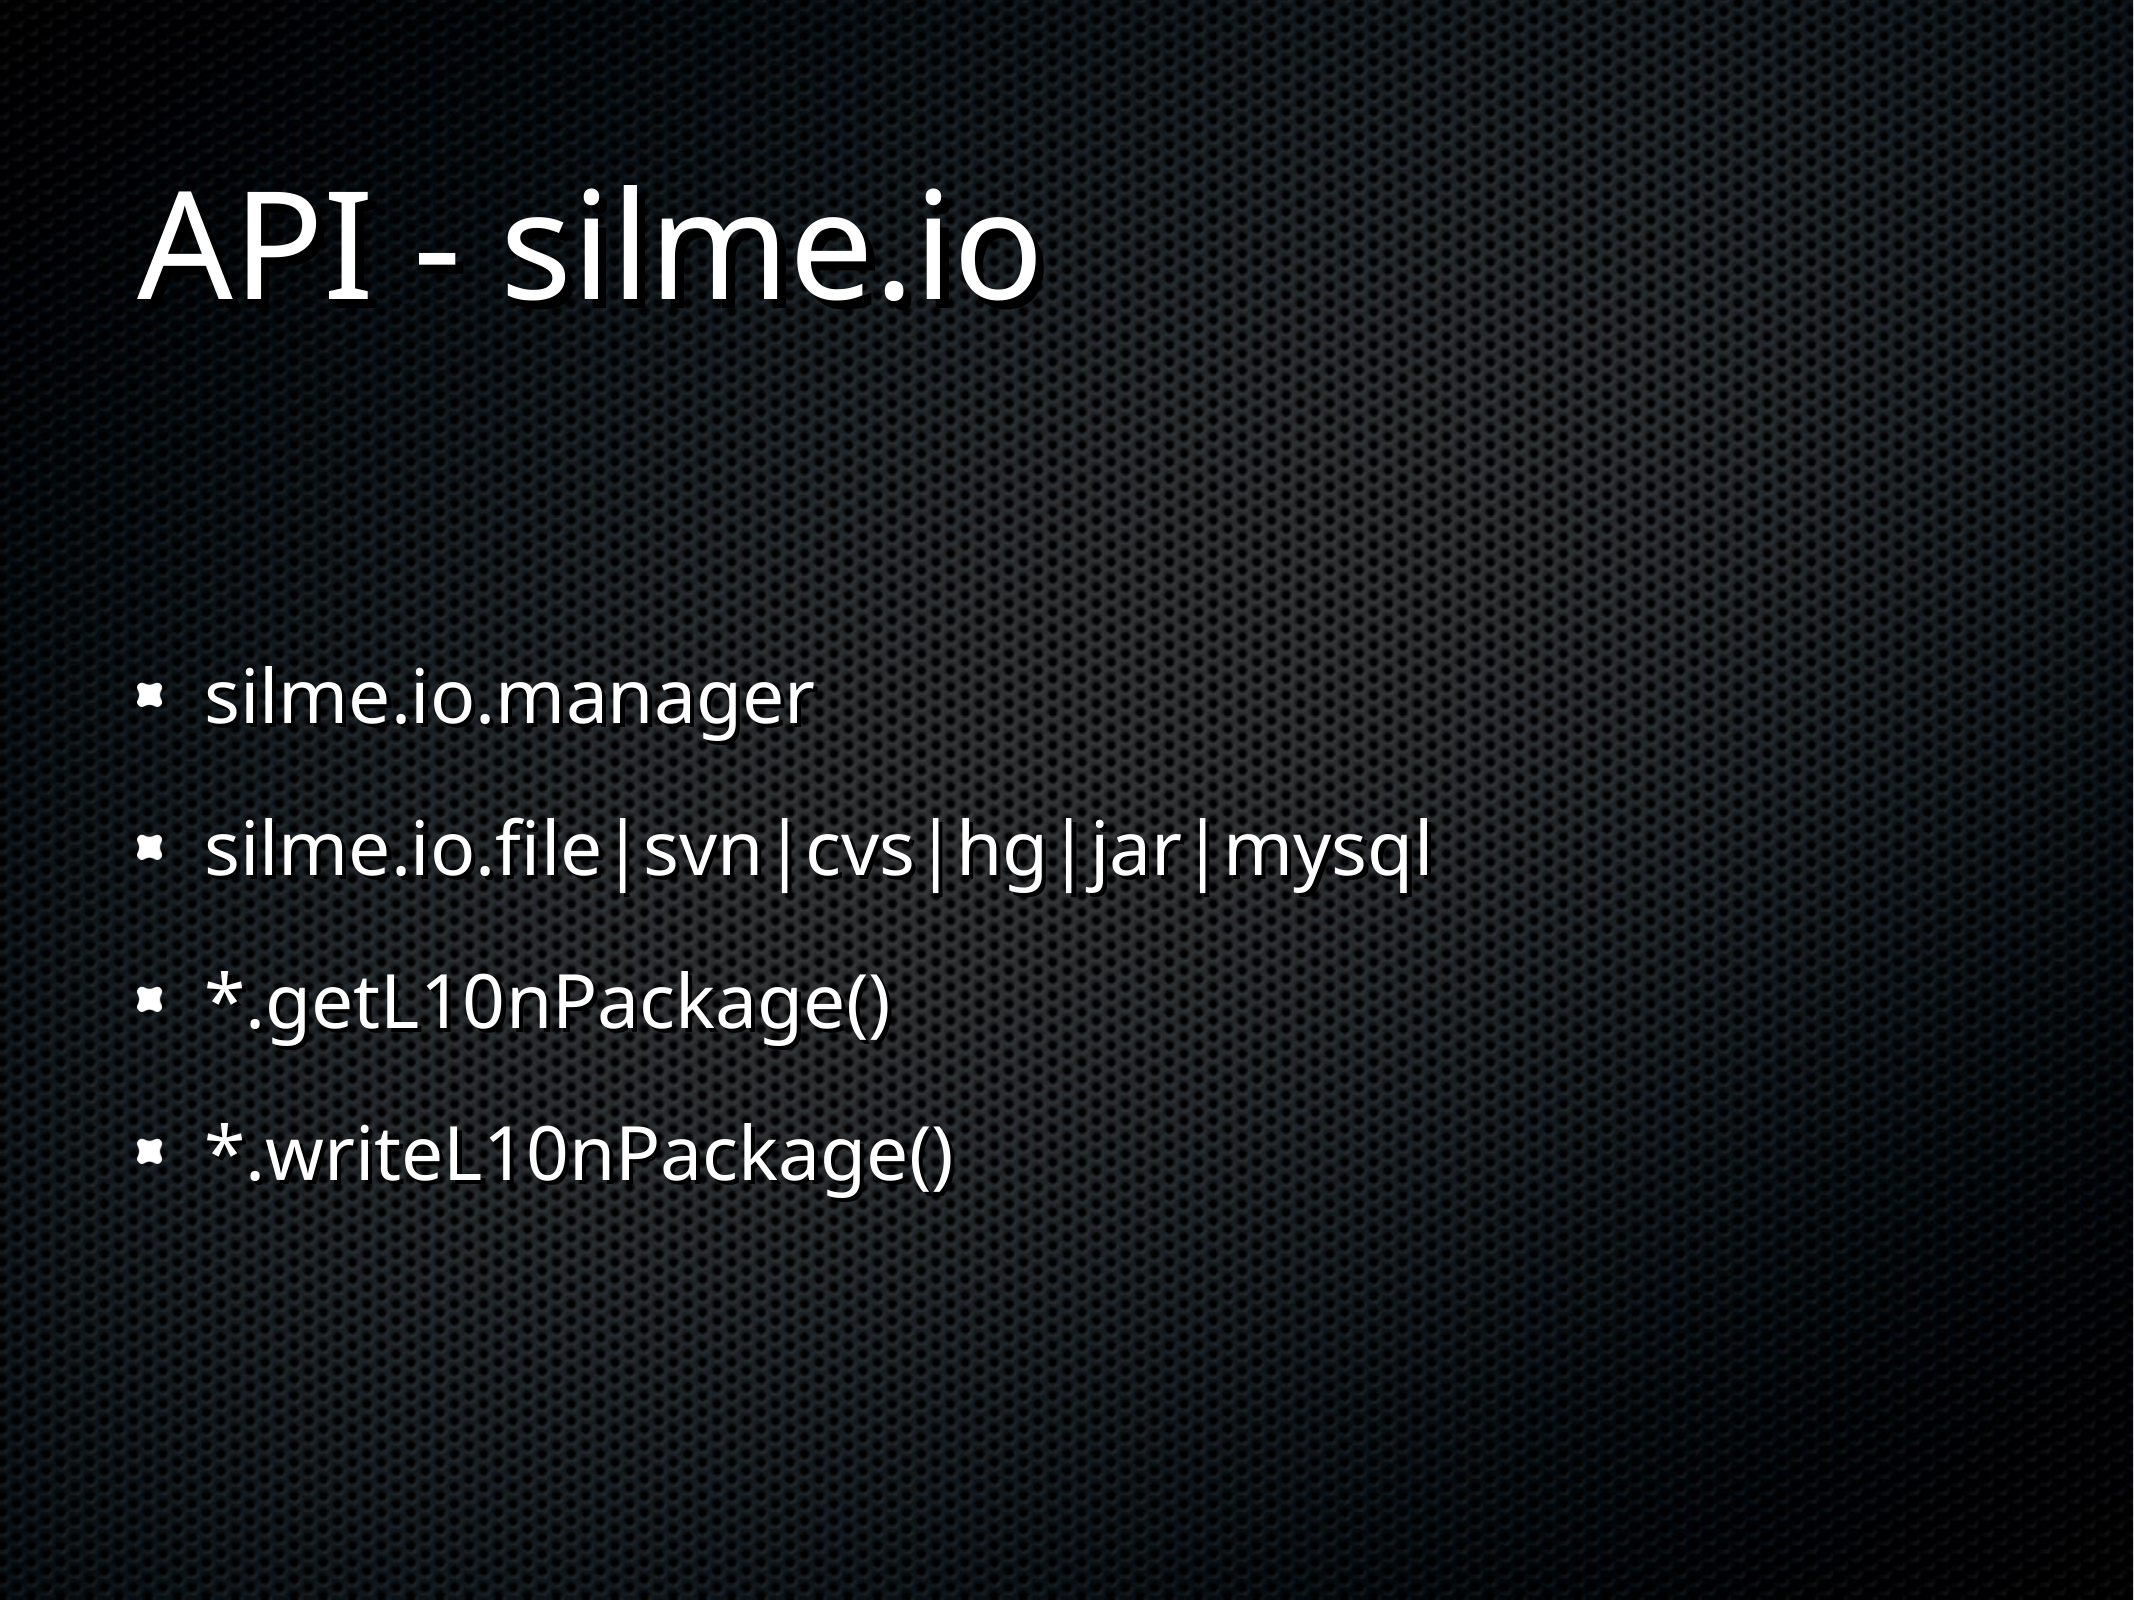

# API - silme.io
silme.io.manager
silme.io.file|svn|cvs|hg|jar|mysql
*.getL10nPackage()
*.writeL10nPackage()